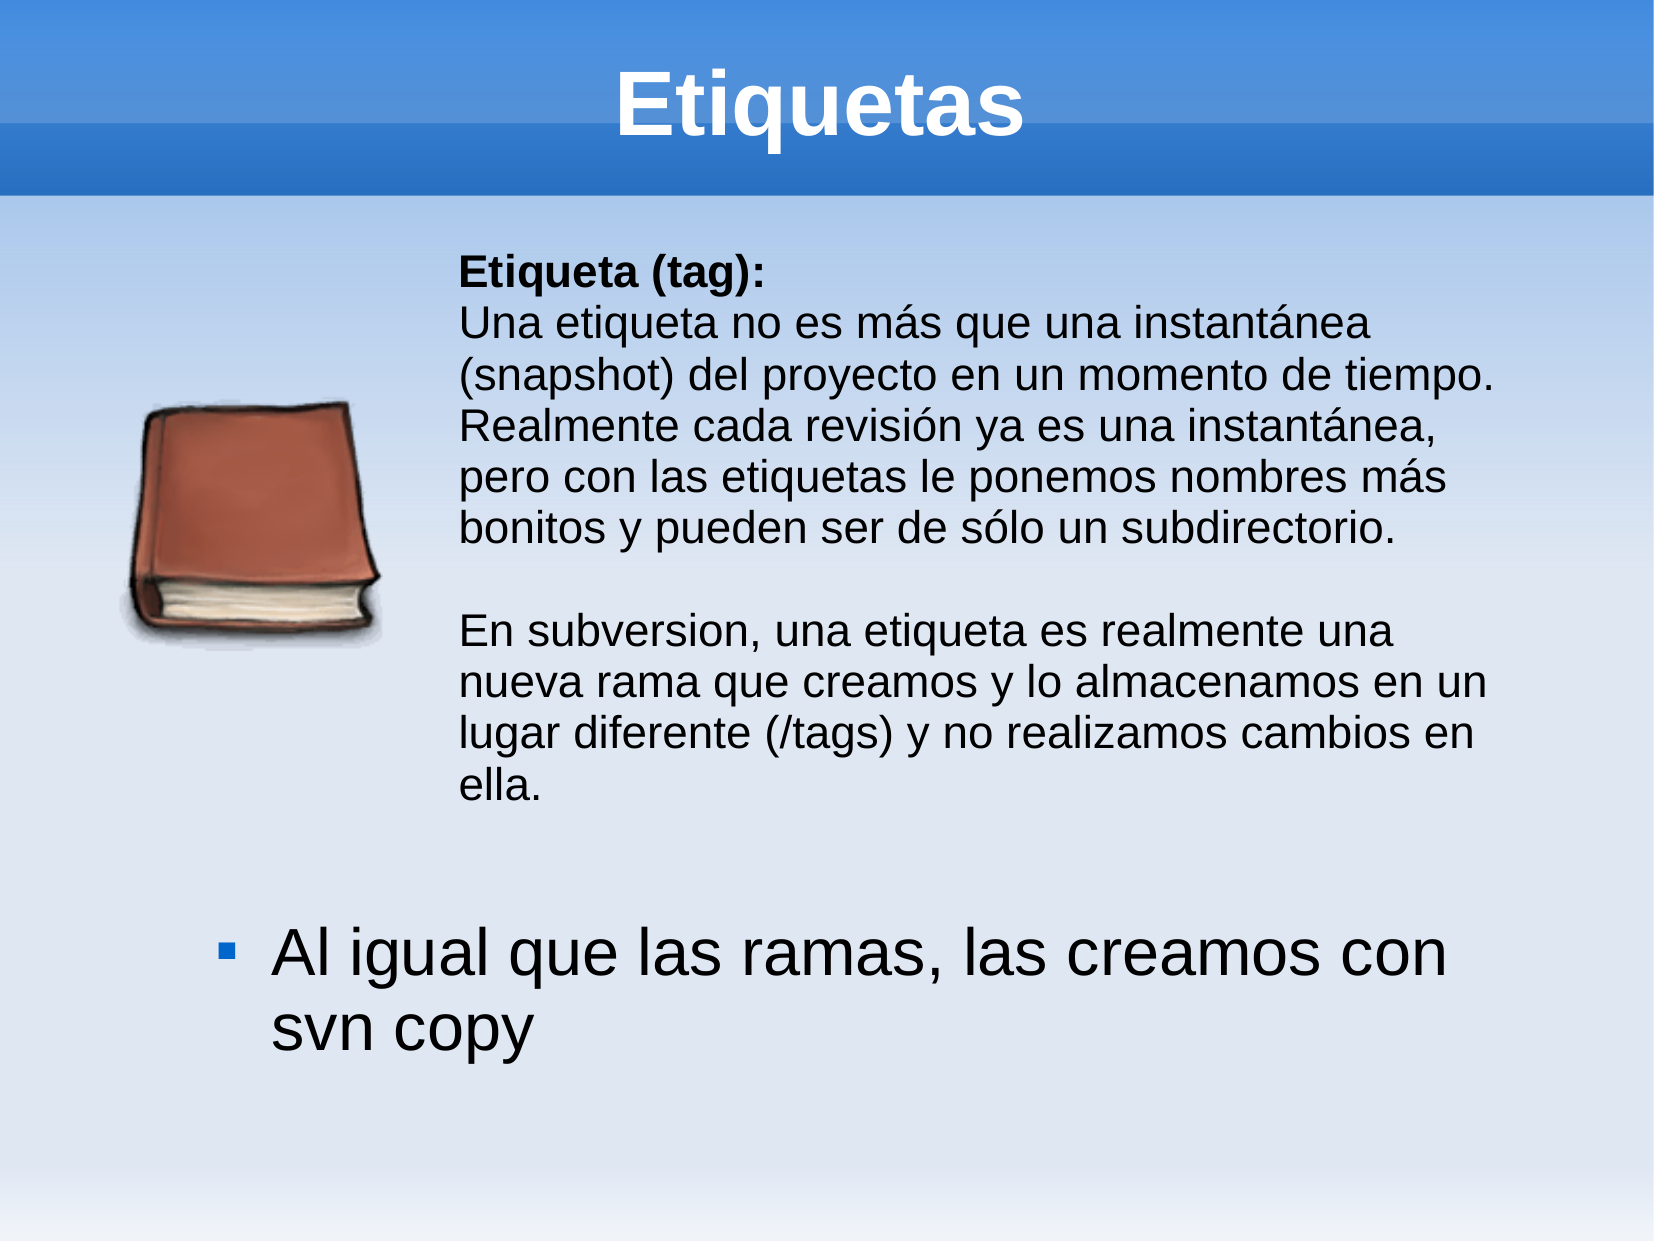

# Etiquetas
Etiqueta (tag):
Una etiqueta no es más que una instantánea (snapshot) del proyecto en un momento de tiempo.
Realmente cada revisión ya es una instantánea, pero con las etiquetas le ponemos nombres más bonitos y pueden ser de sólo un subdirectorio.
En subversion, una etiqueta es realmente una nueva rama que creamos y lo almacenamos en un lugar diferente (/tags) y no realizamos cambios en ella.
Al igual que las ramas, las creamos con svn copy